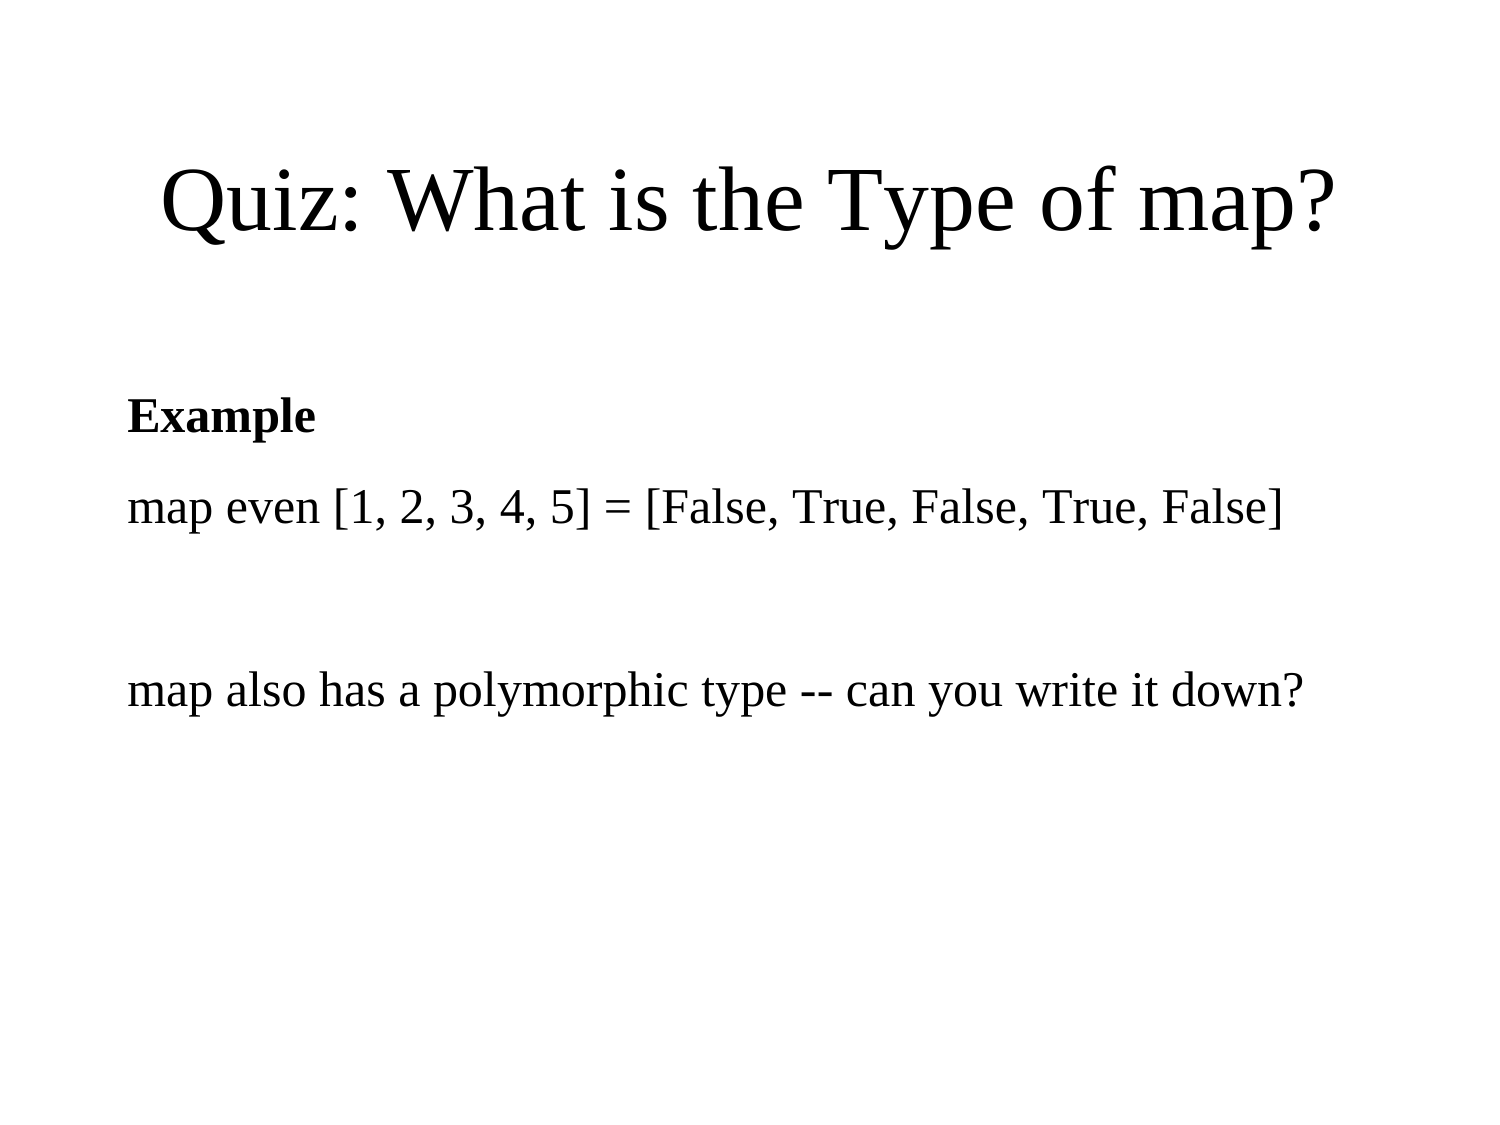

# Quiz: What is the Type of map?
Example
map even [1, 2, 3, 4, 5] = [False, True, False, True, False]
map also has a polymorphic type -- can you write it down?